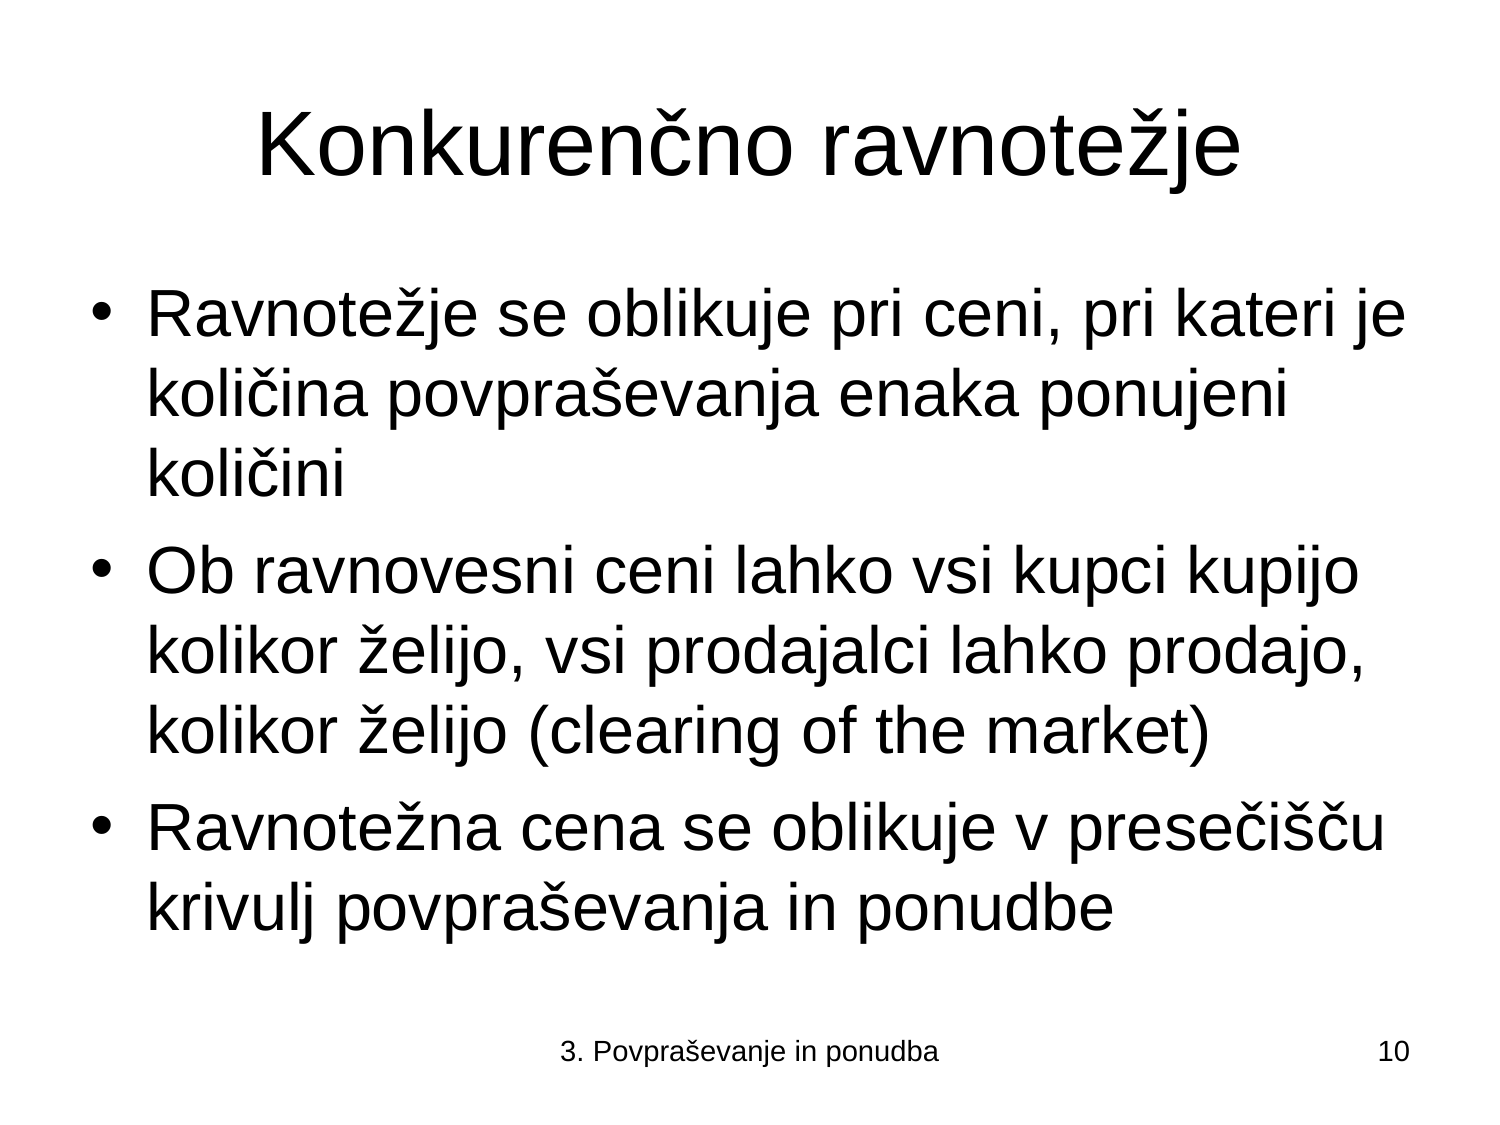

# Konkurenčno ravnotežje
Ravnotežje se oblikuje pri ceni, pri kateri je količina povpraševanja enaka ponujeni količini
Ob ravnovesni ceni lahko vsi kupci kupijo kolikor želijo, vsi prodajalci lahko prodajo, kolikor želijo (clearing of the market)
Ravnotežna cena se oblikuje v presečišču krivulj povpraševanja in ponudbe
3. Povpraševanje in ponudba